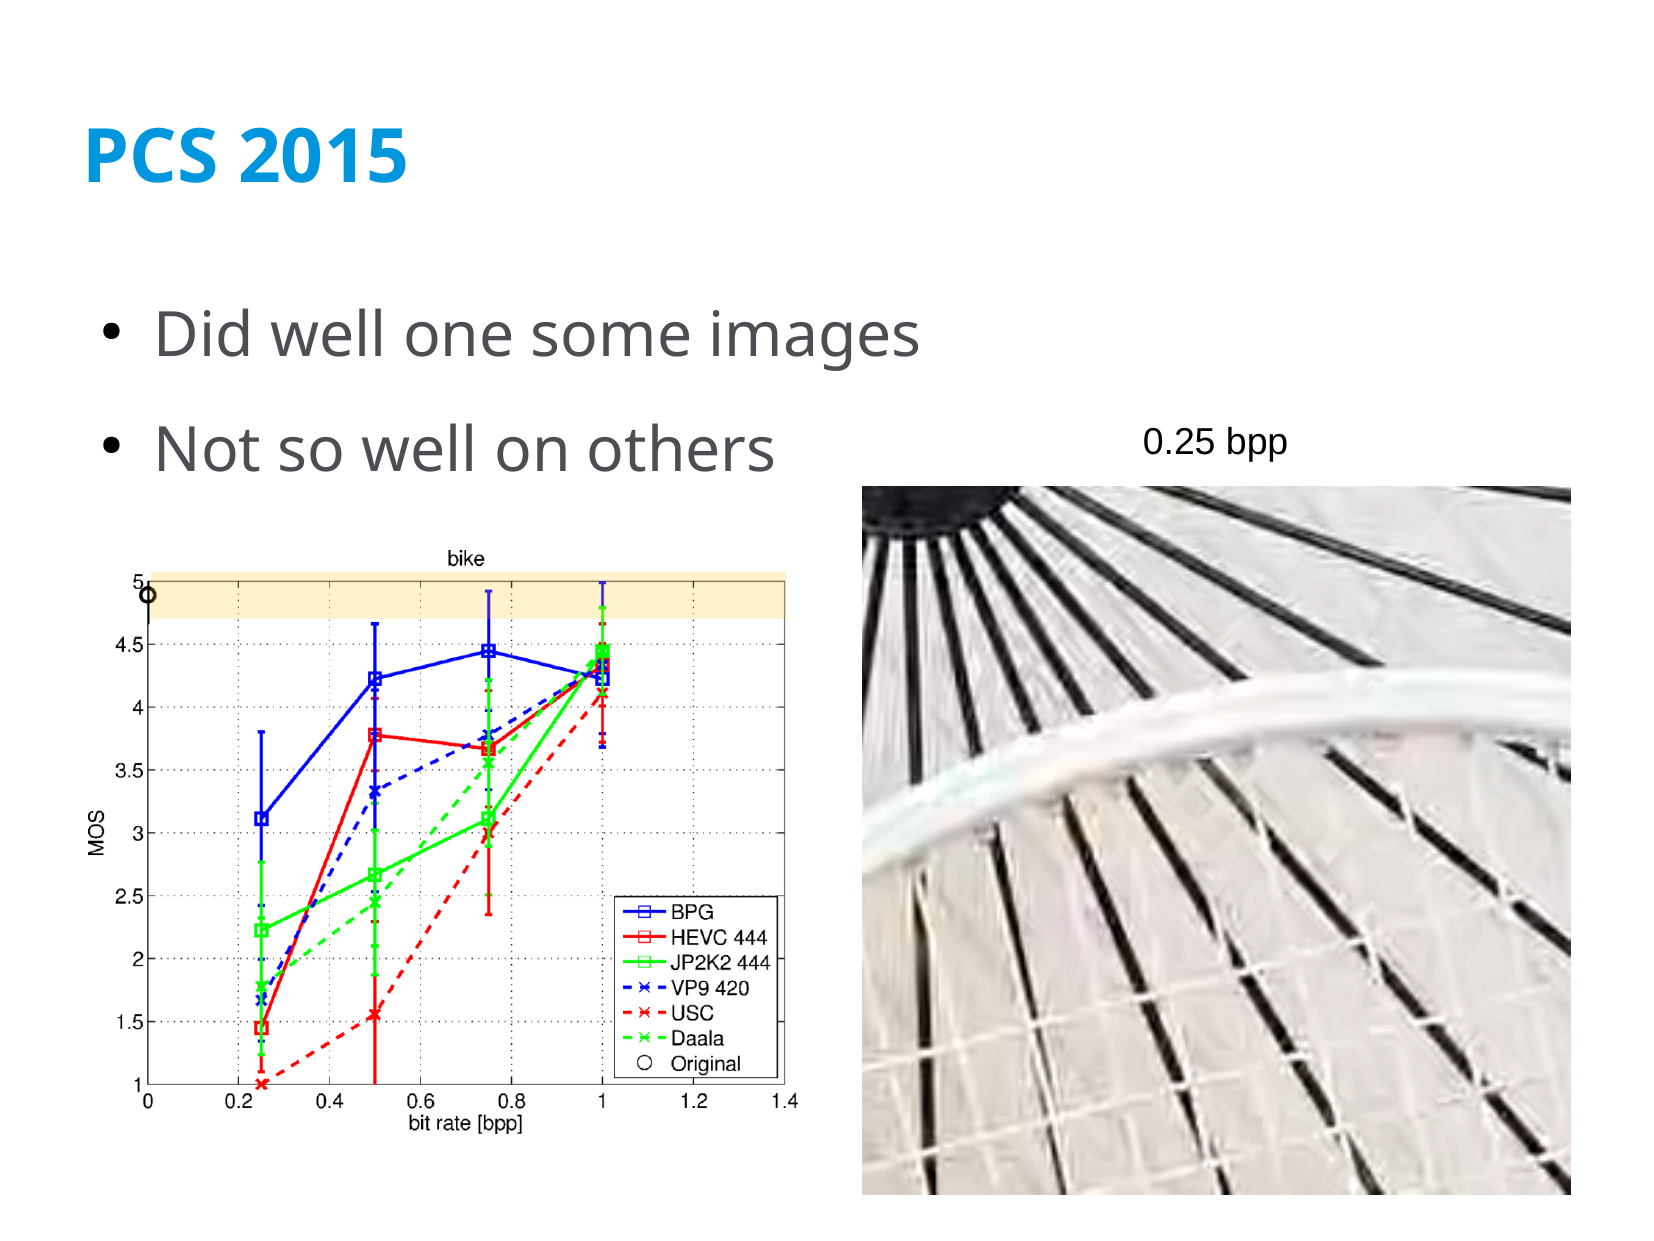

# PCS 2015
Did well one some images
Not so well on others
0.25 bpp